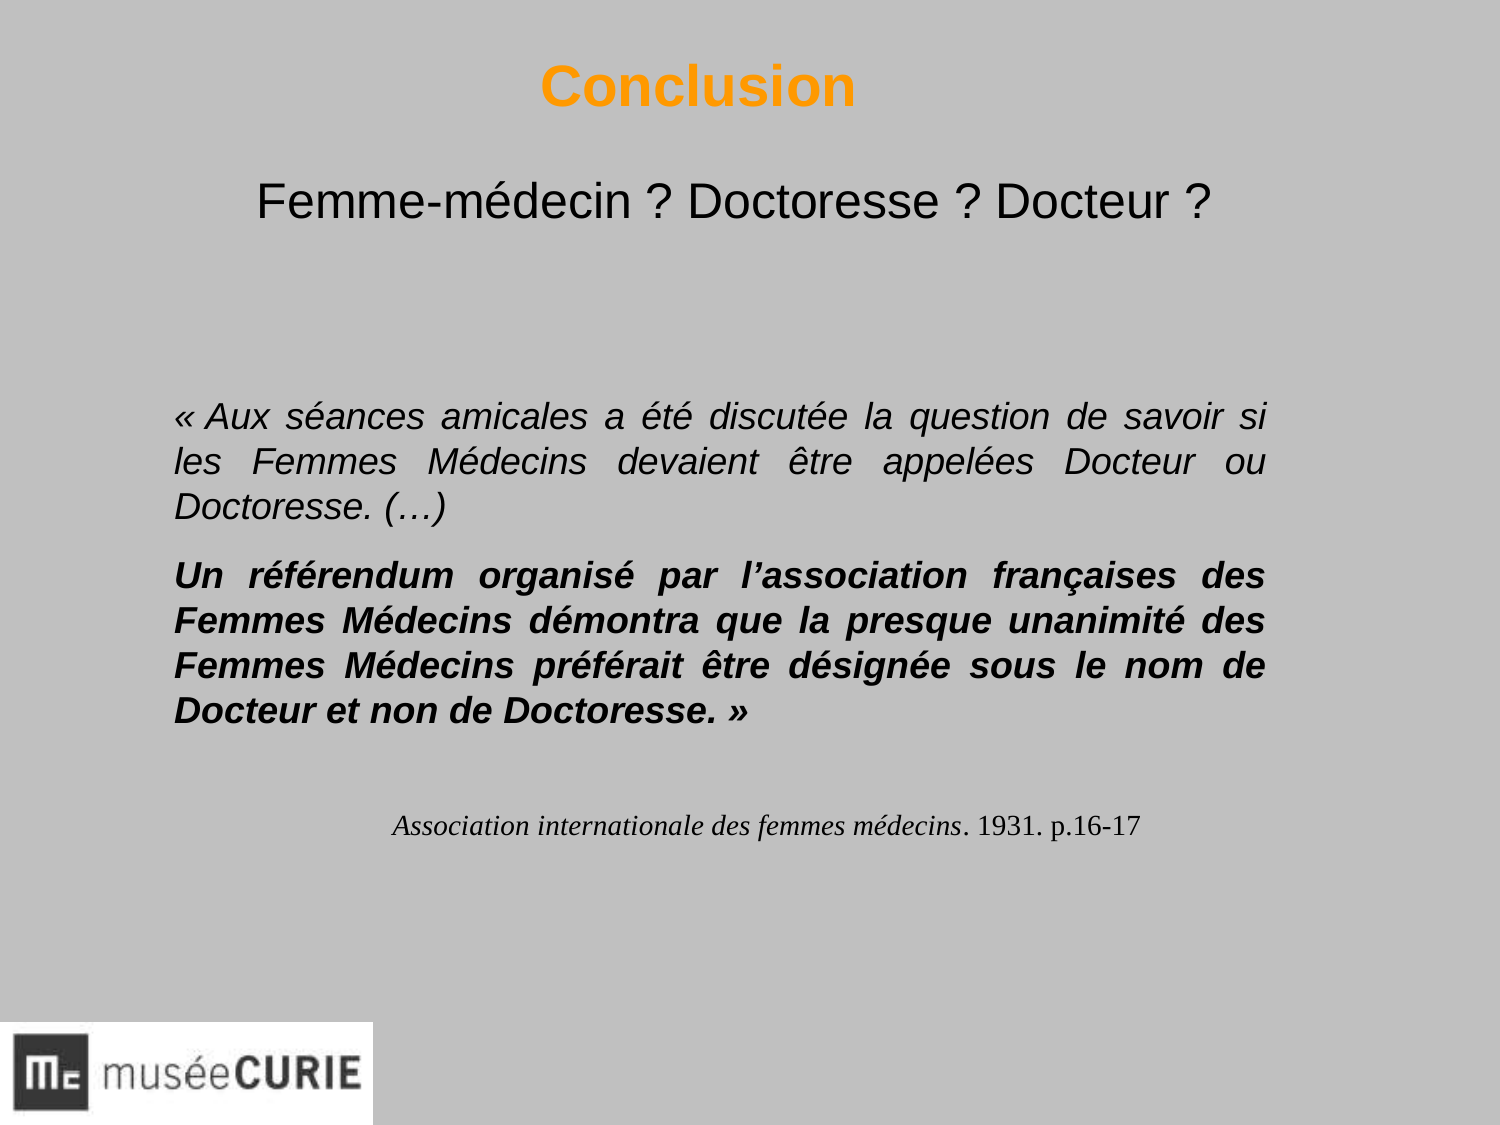

Conclusion
Femme-médecin ? Doctoresse ? Docteur ?
« Aux séances amicales a été discutée la question de savoir si les Femmes Médecins devaient être appelées Docteur ou Doctoresse. (…)
Un référendum organisé par l’association françaises des Femmes Médecins démontra que la presque unanimité des Femmes Médecins préférait être désignée sous le nom de Docteur et non de Doctoresse. »
Association internationale des femmes médecins. 1931. p.16-17